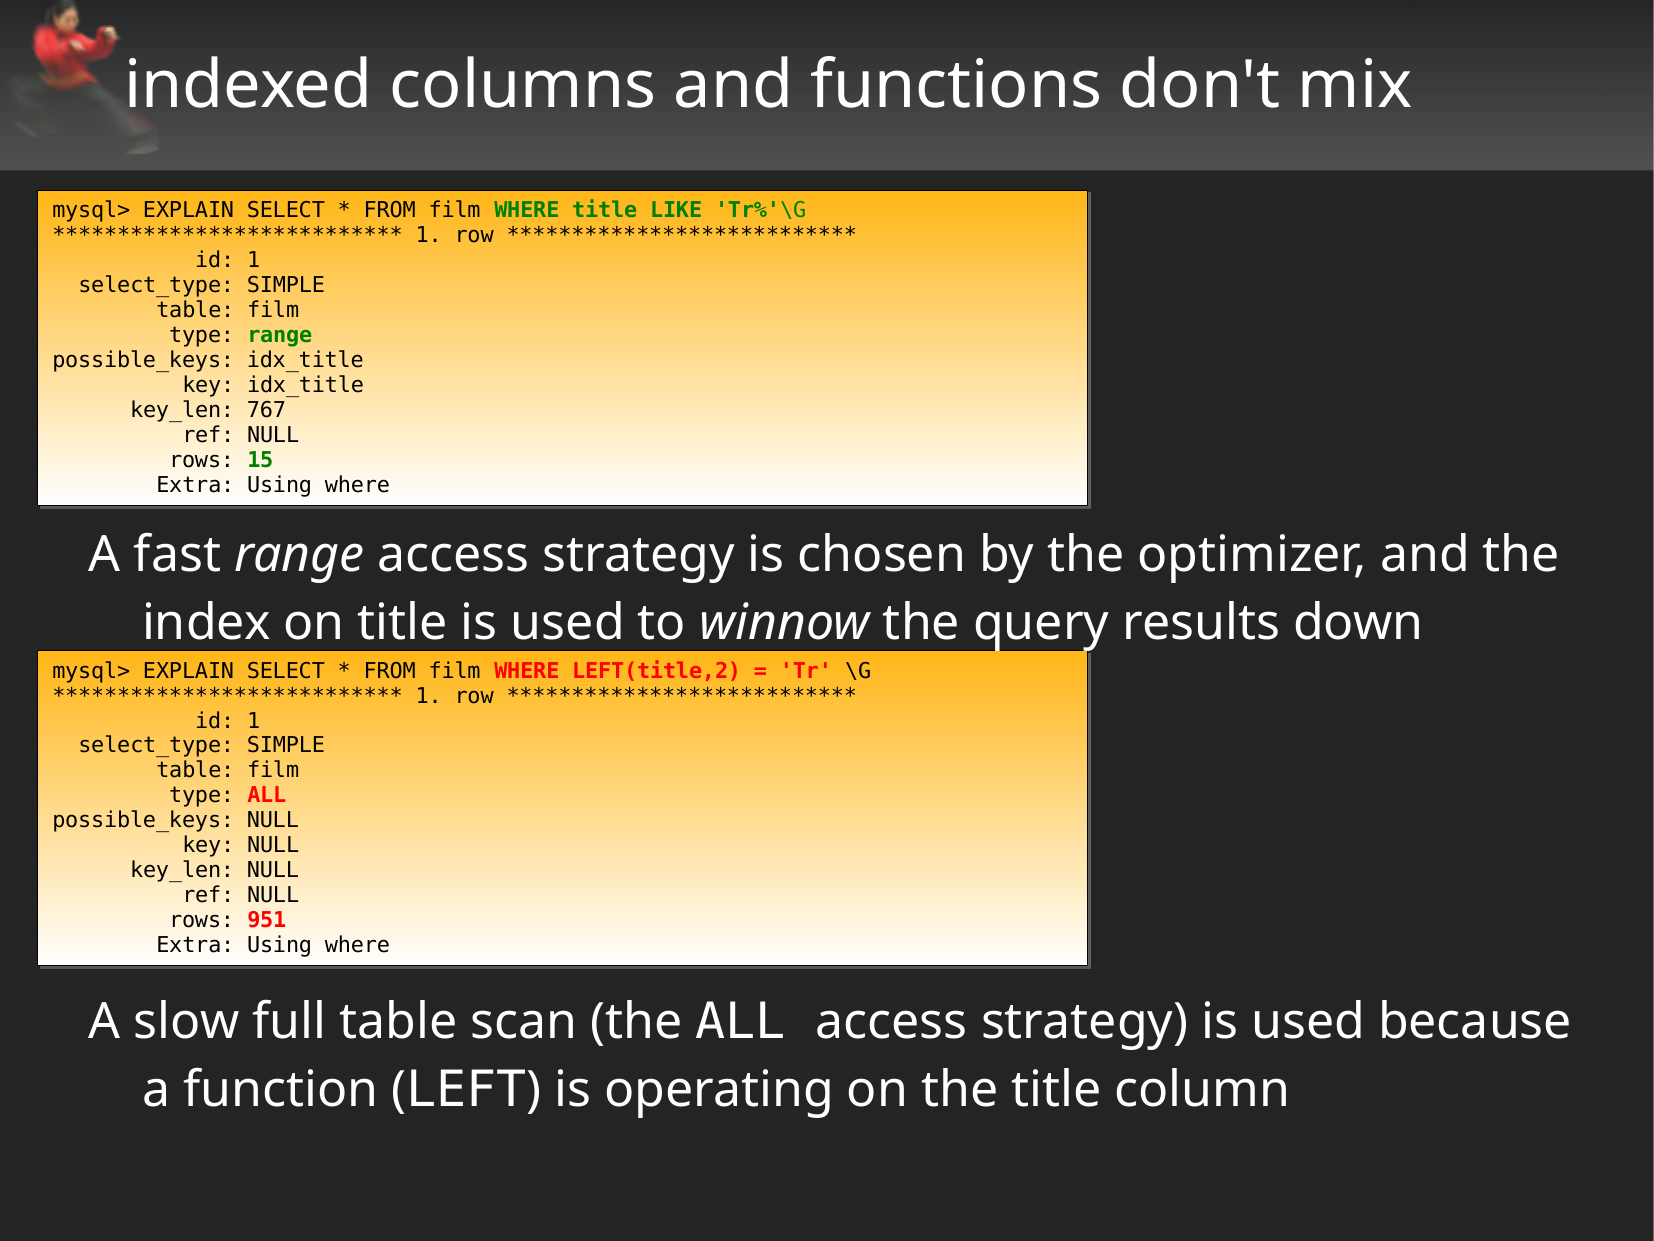

# indexed columns and functions don't mix
mysql> EXPLAIN SELECT * FROM film WHERE title LIKE 'Tr%'\G
*************************** 1. row ***************************
 id: 1
 select_type: SIMPLE
 table: film
 type: range
possible_keys: idx_title
 key: idx_title
 key_len: 767
 ref: NULL
 rows: 15
 Extra: Using where
A fast range access strategy is chosen by the optimizer, and the index on title is used to winnow the query results down
mysql> EXPLAIN SELECT * FROM film WHERE LEFT(title,2) = 'Tr' \G
*************************** 1. row ***************************
 id: 1
 select_type: SIMPLE
 table: film
 type: ALL
possible_keys: NULL
 key: NULL
 key_len: NULL
 ref: NULL
 rows: 951
 Extra: Using where
A slow full table scan (the ALL access strategy) is used because a function (LEFT) is operating on the title column